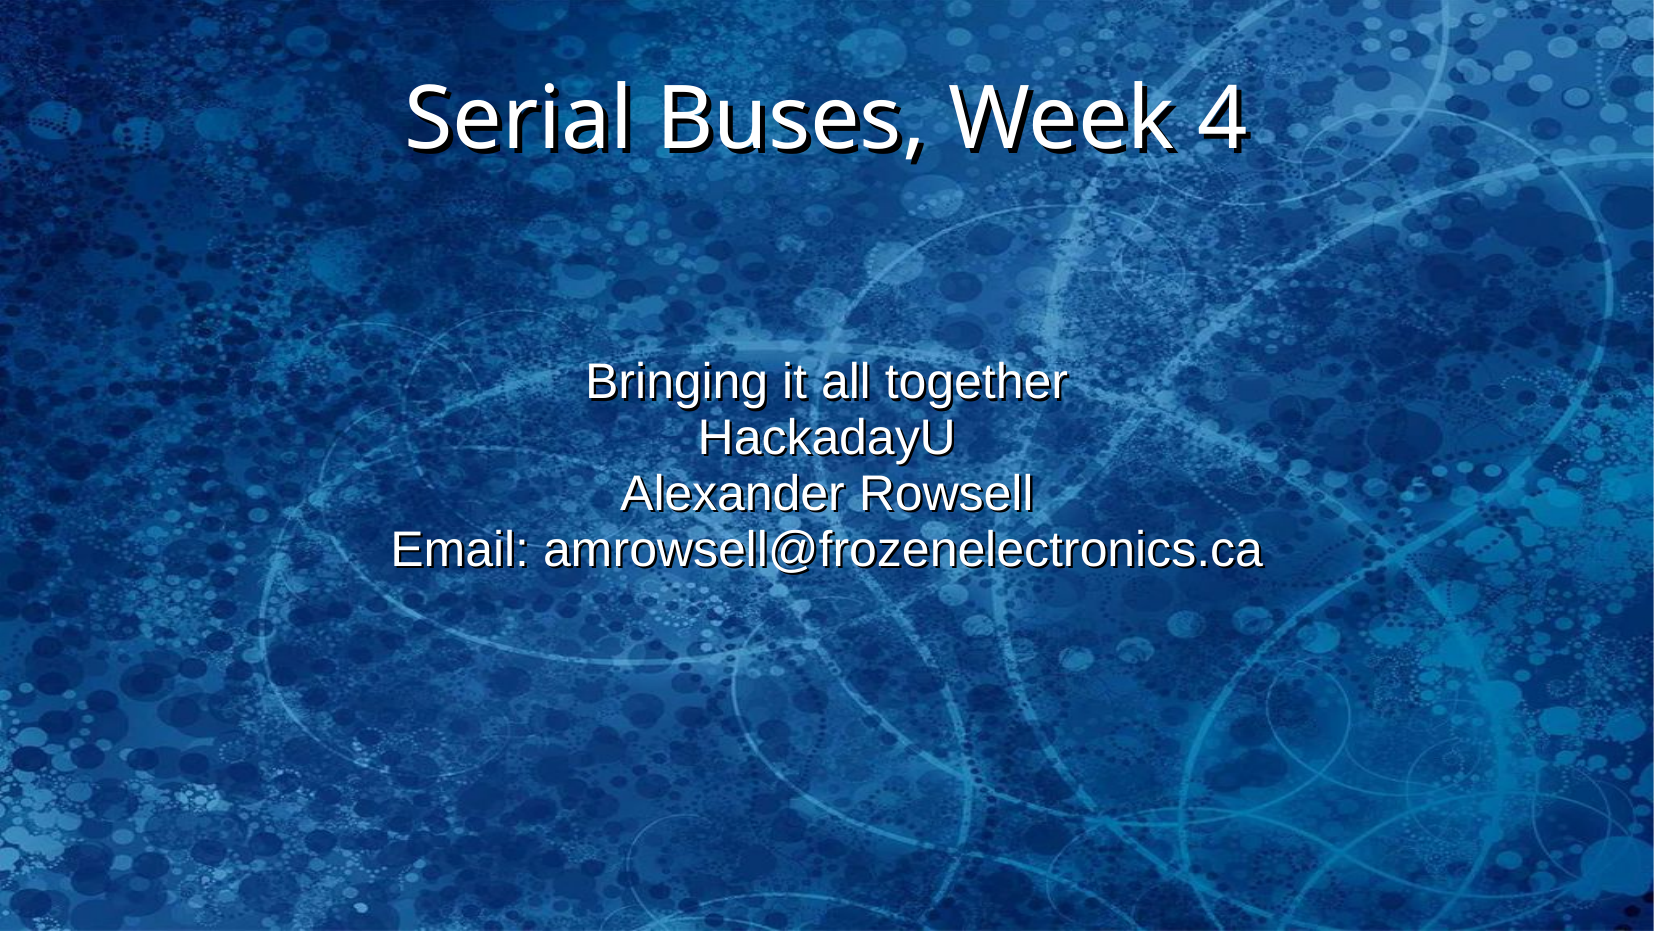

# Serial Buses, Week 4
Bringing it all together
HackadayU
Alexander Rowsell
Email: amrowsell@frozenelectronics.ca